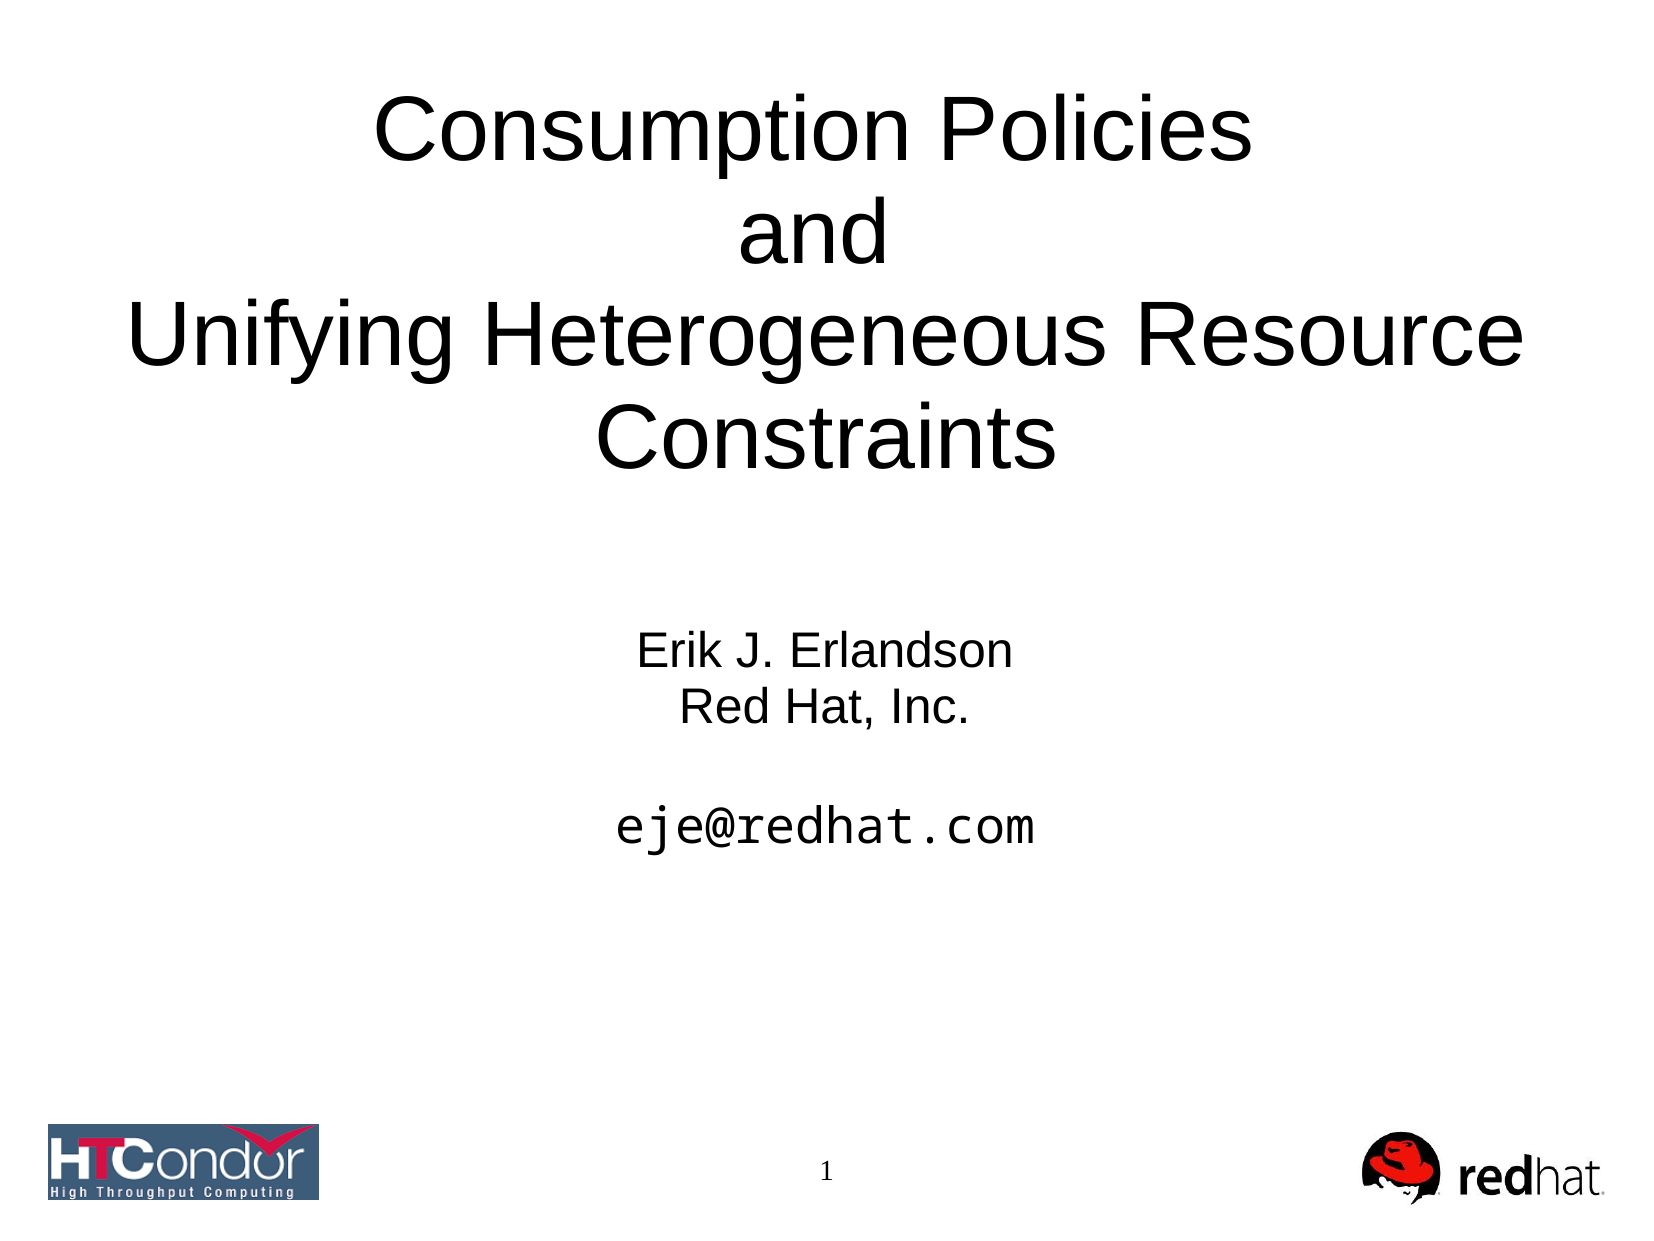

# Consumption Policies and Unifying Heterogeneous Resource Constraints
Erik J. Erlandson
Red Hat, Inc.
eje@redhat.com
1